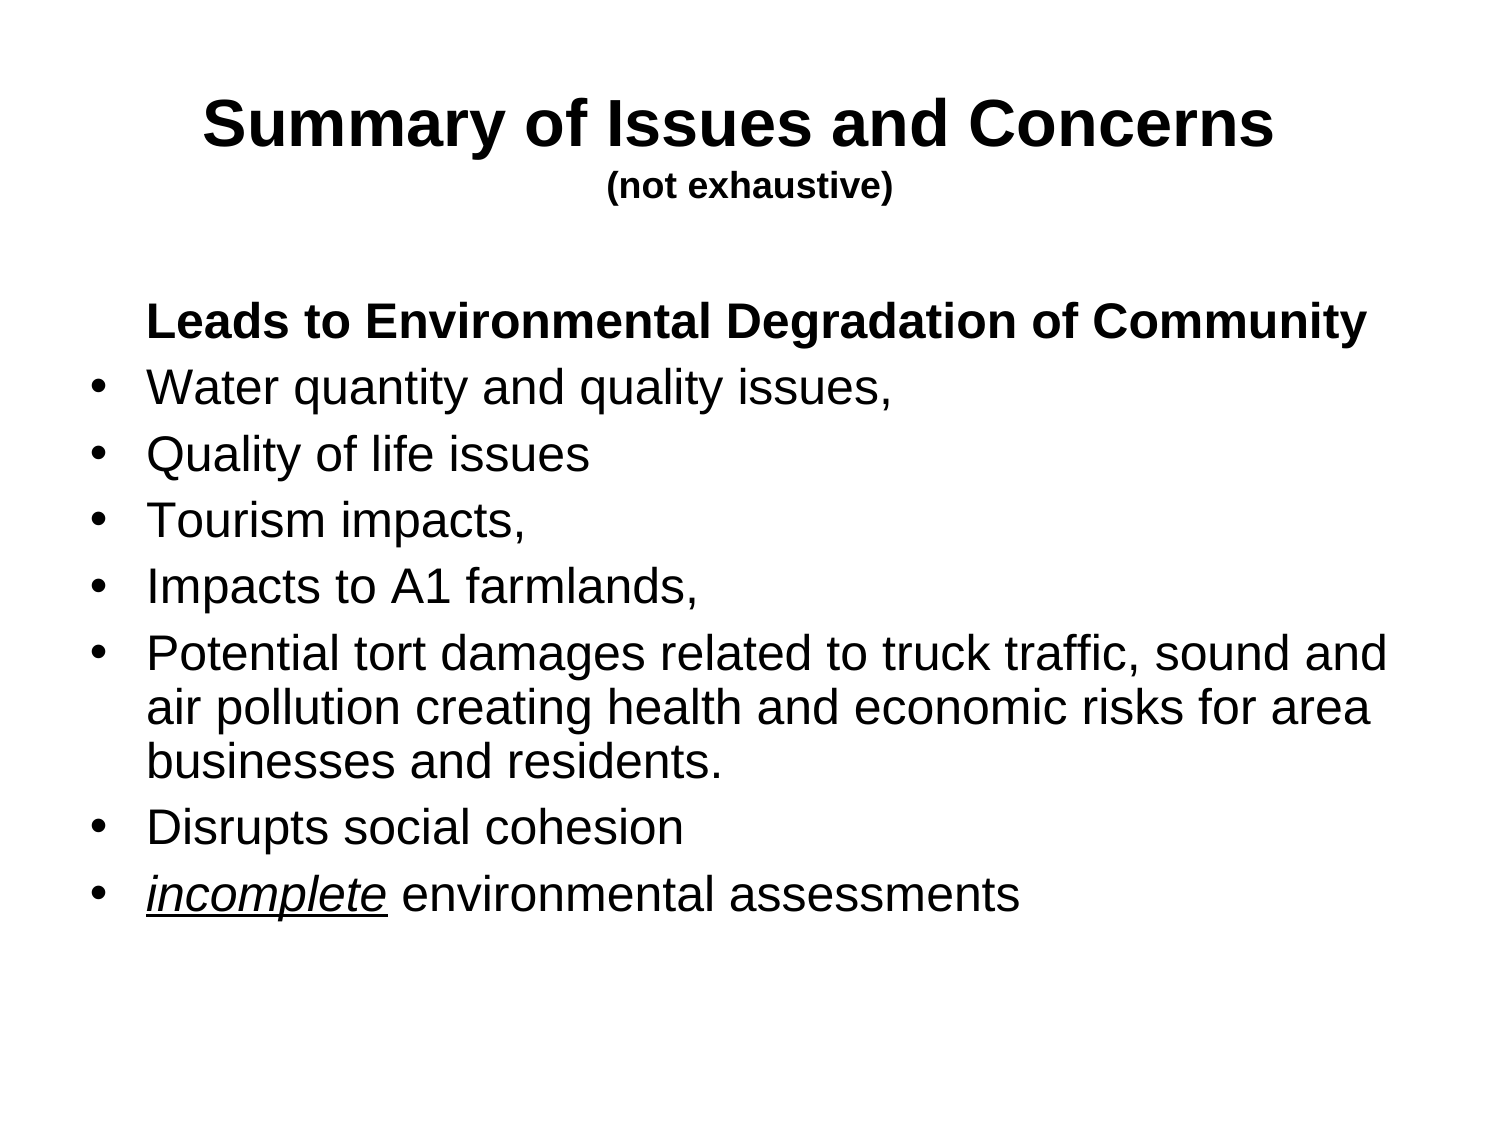

# Summary of Issues and Concerns (not exhaustive)
 Leads to Environmental Degradation of Community
Water quantity and quality issues,
Quality of life issues
Tourism impacts,
Impacts to A1 farmlands,
Potential tort damages related to truck traffic, sound and air pollution creating health and economic risks for area businesses and residents.
Disrupts social cohesion
incomplete environmental assessments